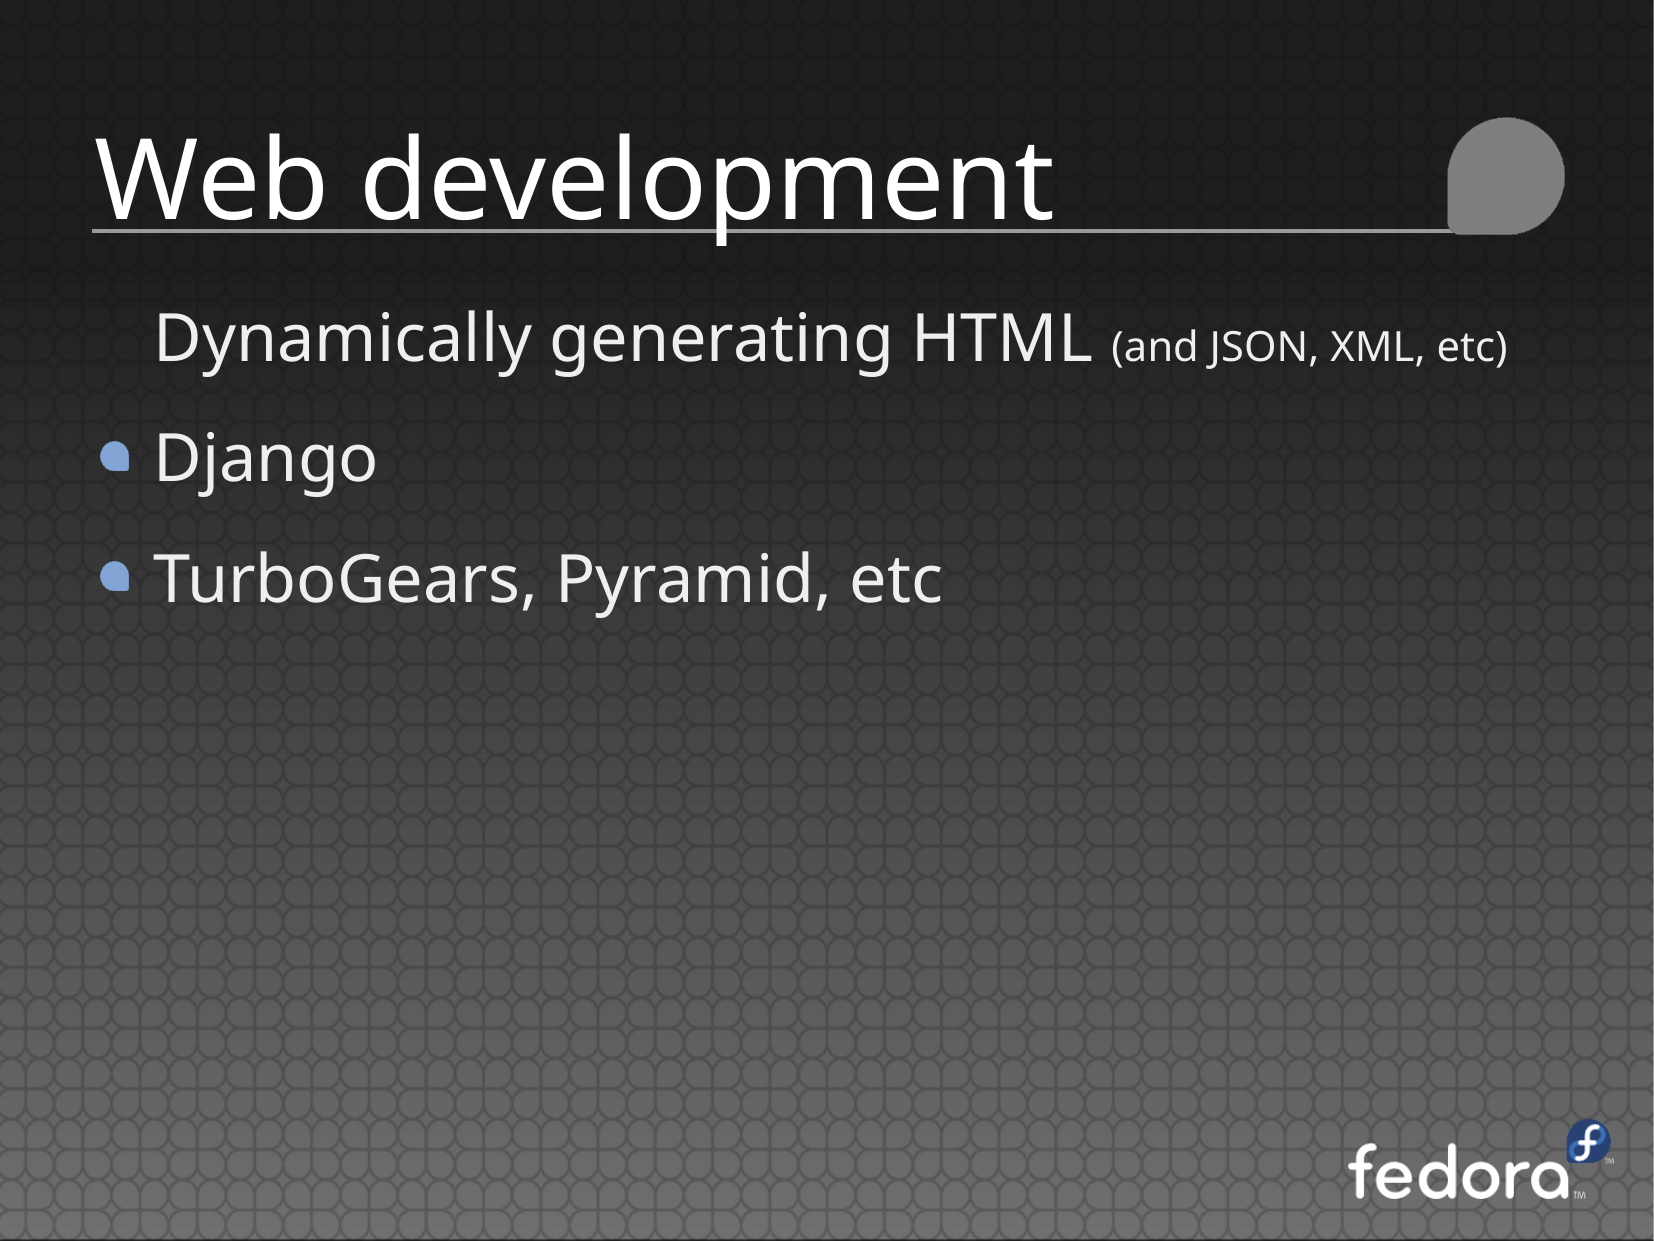

Web development
# Dynamically generating HTML (and JSON, XML, etc)
Django
TurboGears, Pyramid, etc